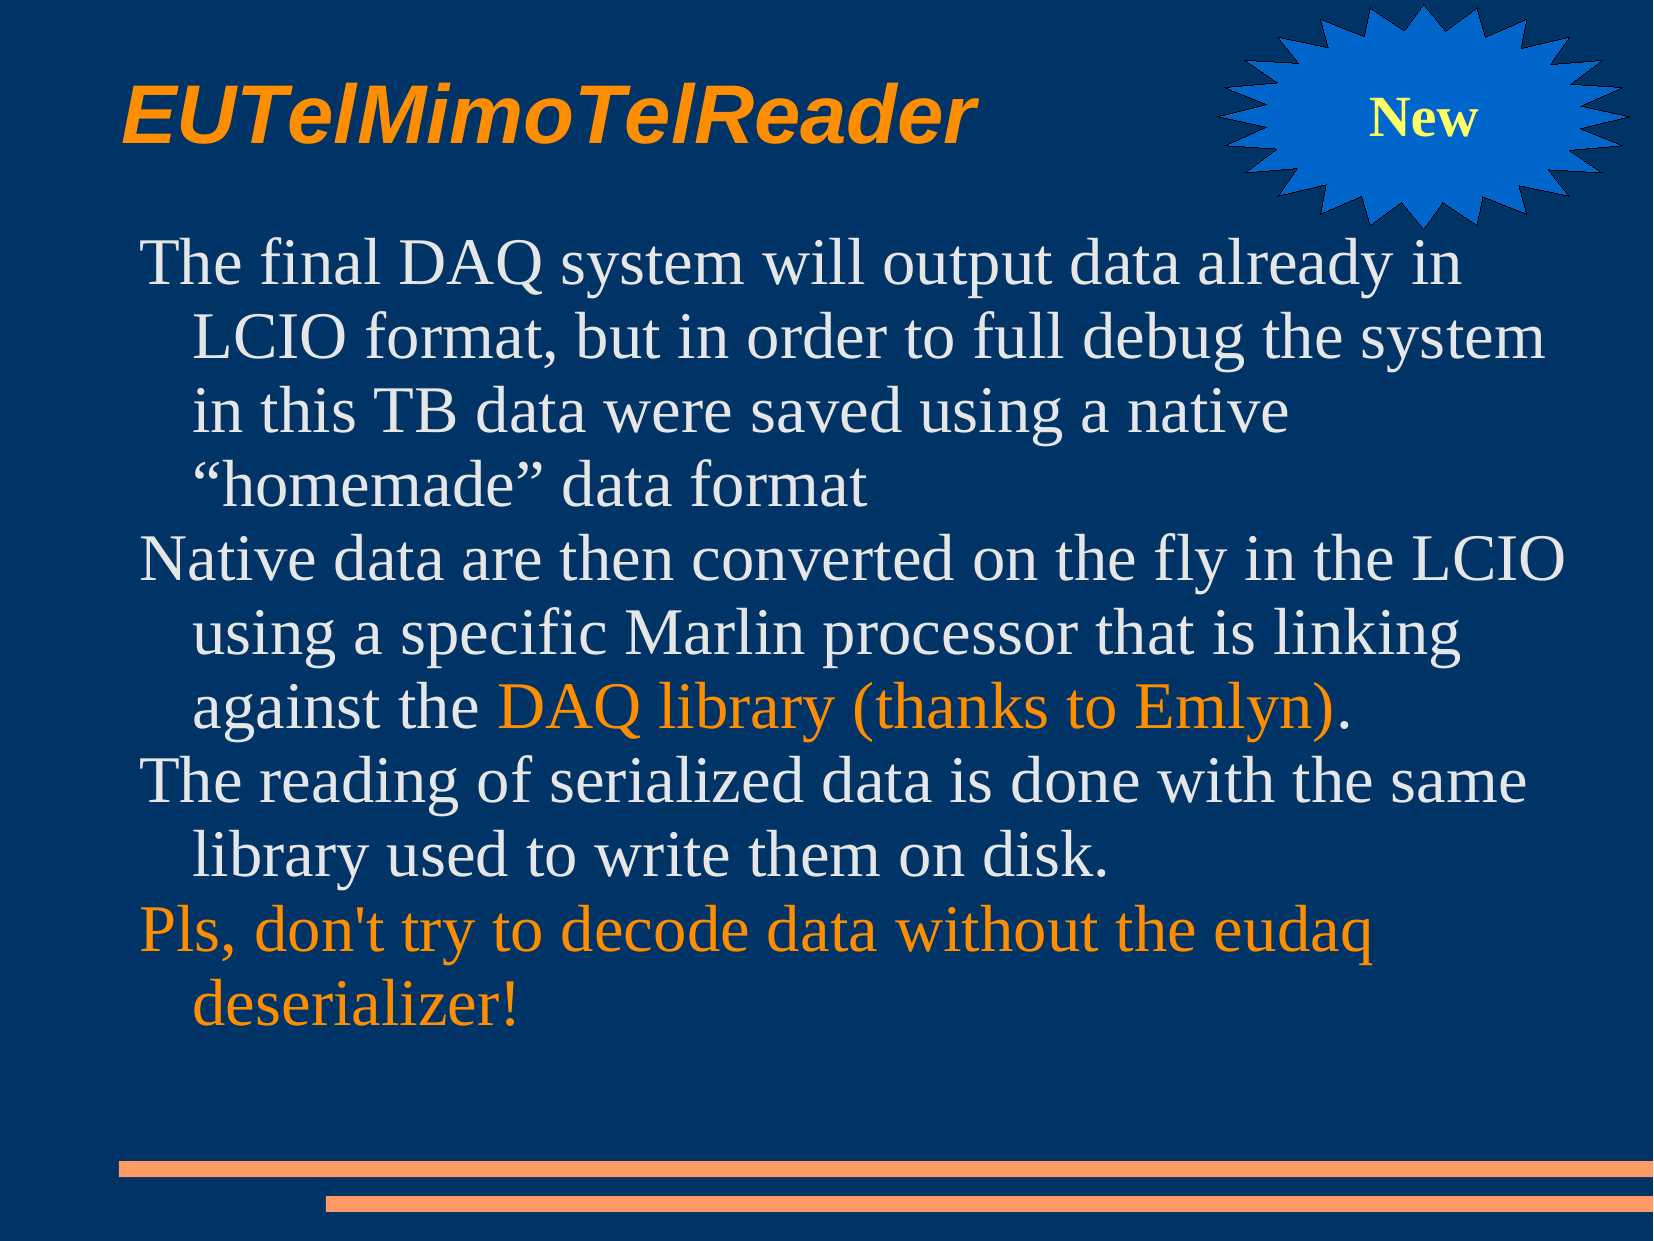

New
# EUTelMimoTelReader
The final DAQ system will output data already in LCIO format, but in order to full debug the system in this TB data were saved using a native “homemade” data format
Native data are then converted on the fly in the LCIO using a specific Marlin processor that is linking against the DAQ library (thanks to Emlyn).
The reading of serialized data is done with the same library used to write them on disk.
Pls, don't try to decode data without the eudaq deserializer!